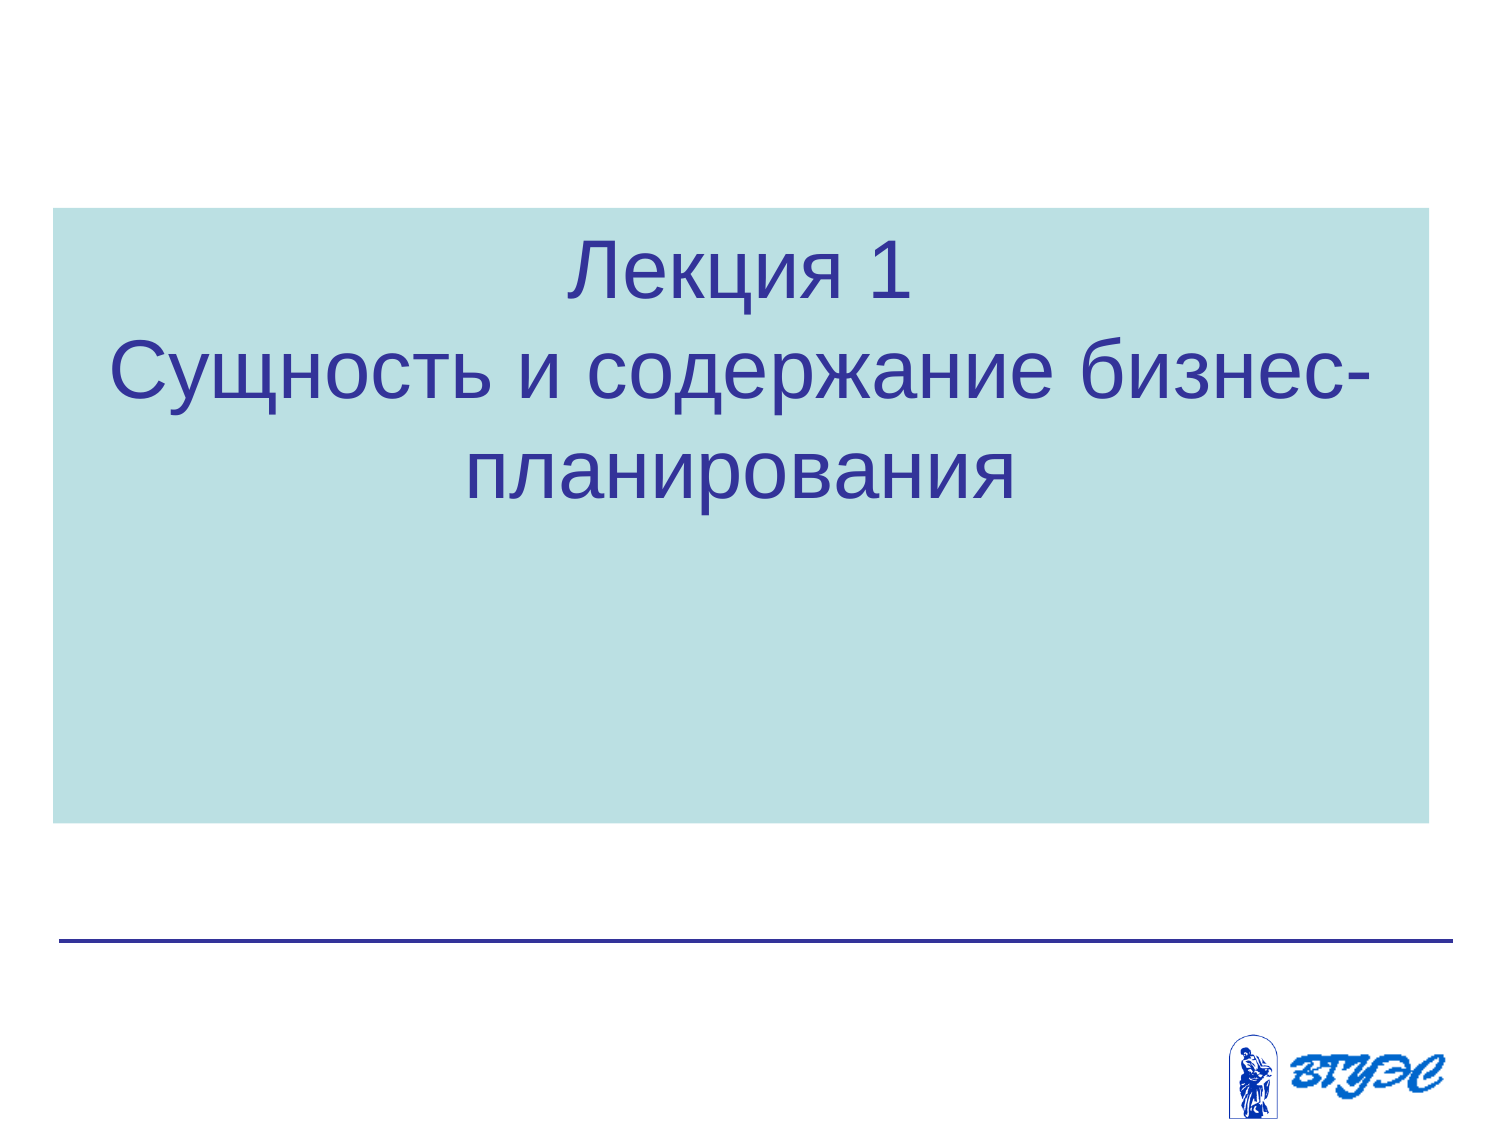

#
Лекция 1
Сущность и содержание бизнес-планирования